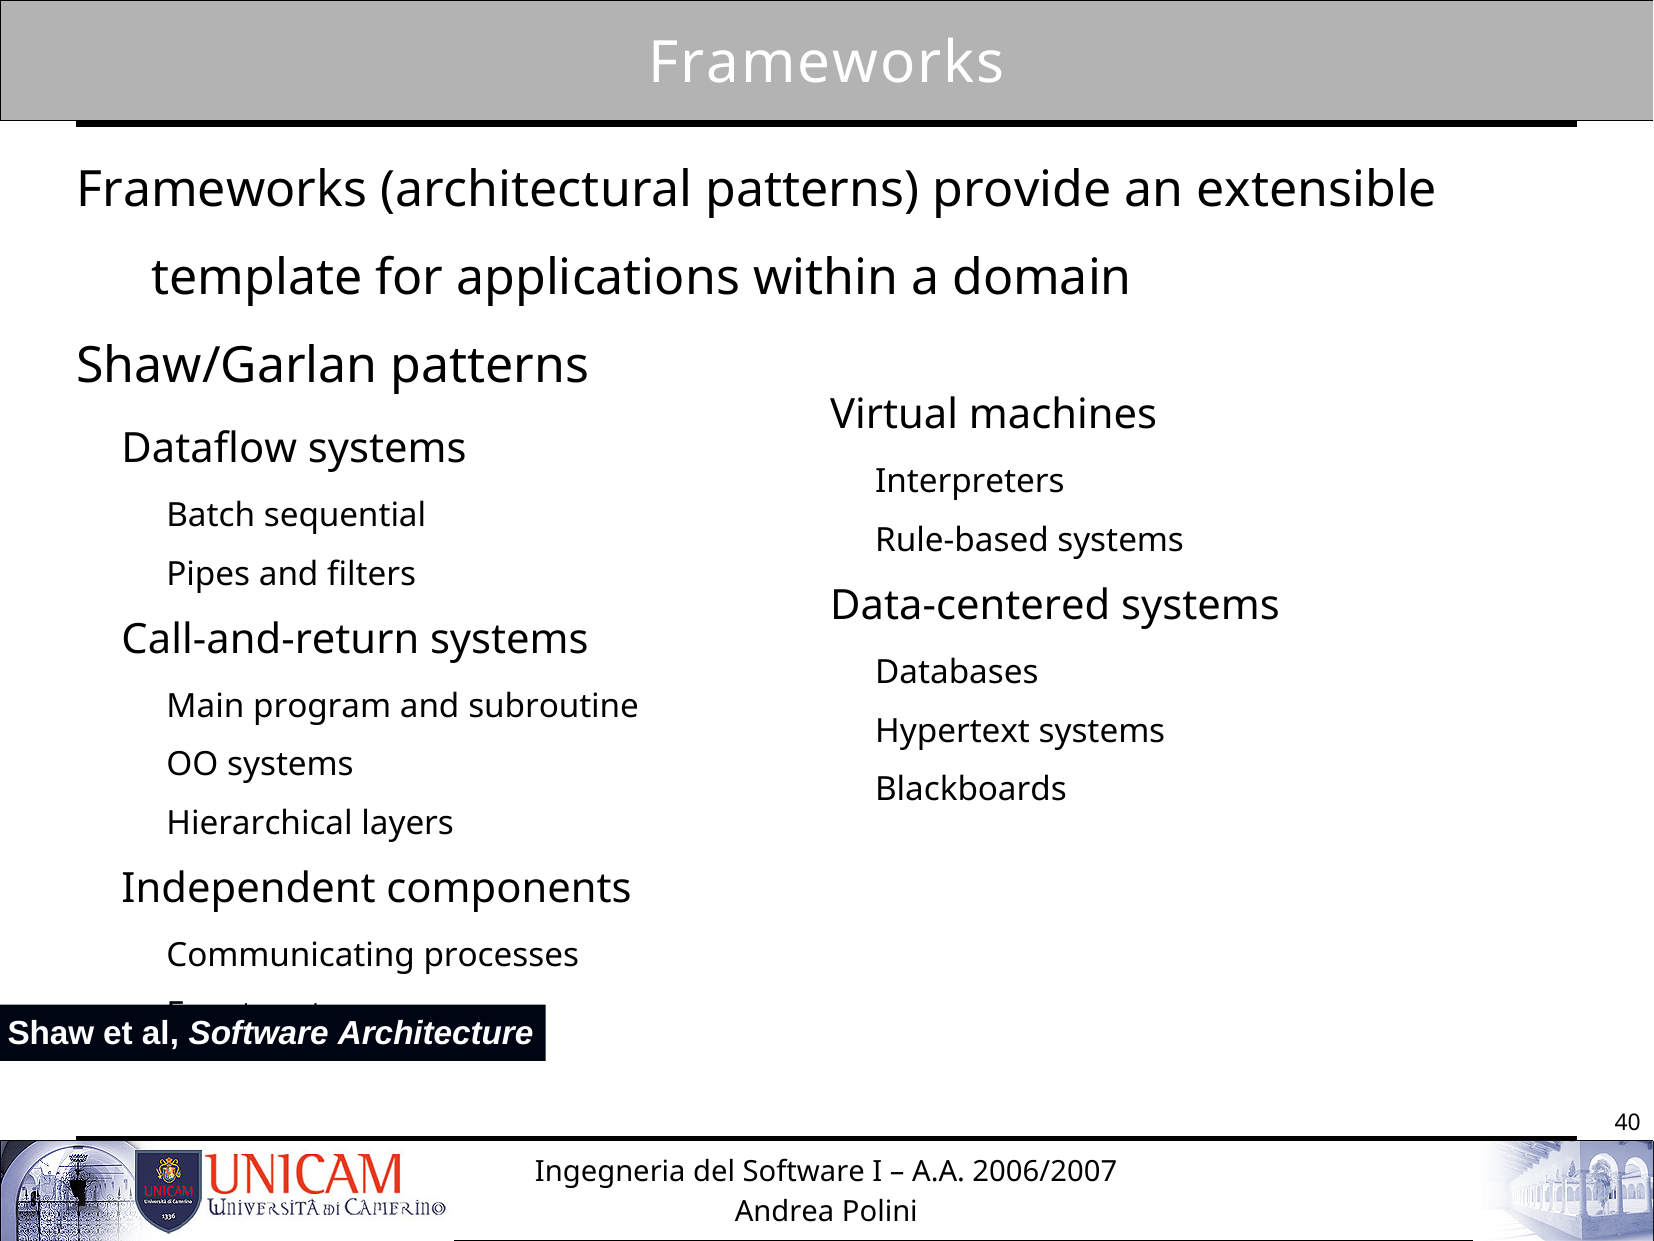

# Frameworks
Frameworks (architectural patterns) provide an extensible template for applications within a domain
Shaw/Garlan patterns
Dataflow systems
Batch sequential
Pipes and filters
Call-and-return systems
Main program and subroutine
OO systems
Hierarchical layers
Independent components
Communicating processes
Event systems
Virtual machines
Interpreters
Rule-based systems
Data-centered systems
Databases
Hypertext systems
Blackboards
Shaw et al, Software Architecture
40